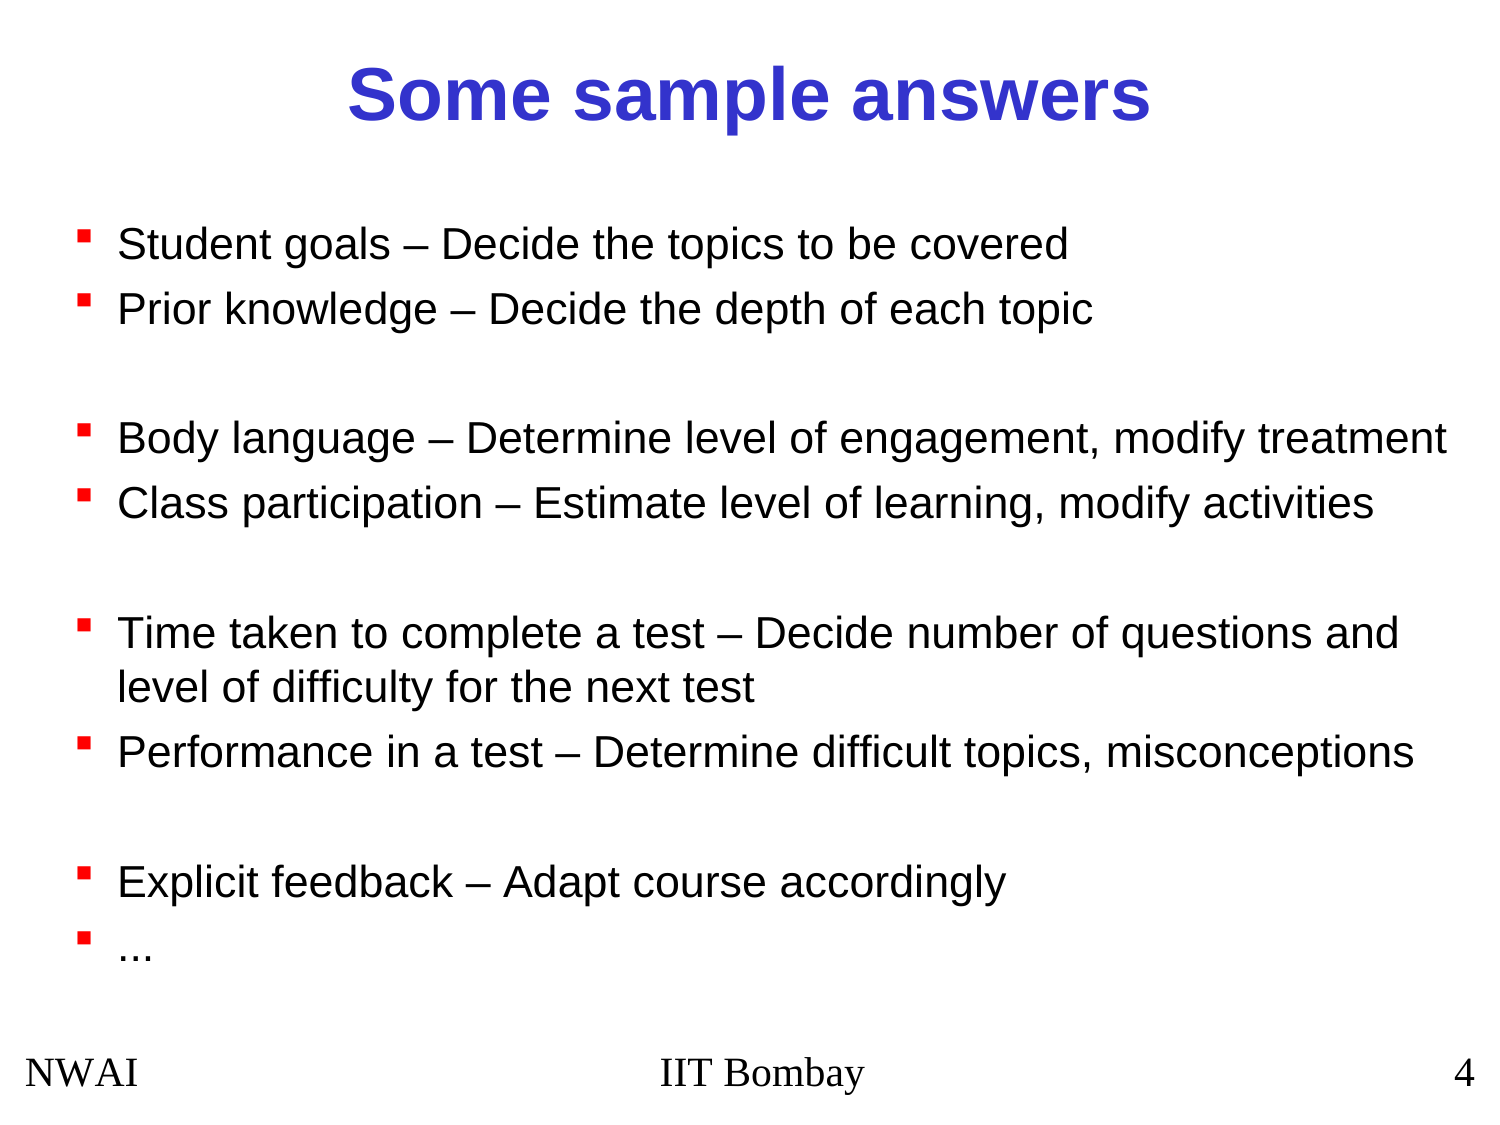

# Some sample answers
Student goals – Decide the topics to be covered
Prior knowledge – Decide the depth of each topic
Body language – Determine level of engagement, modify treatment
Class participation – Estimate level of learning, modify activities
Time taken to complete a test – Decide number of questions and level of difficulty for the next test
Performance in a test – Determine difficult topics, misconceptions
Explicit feedback – Adapt course accordingly
...
NWAI
IIT Bombay
4